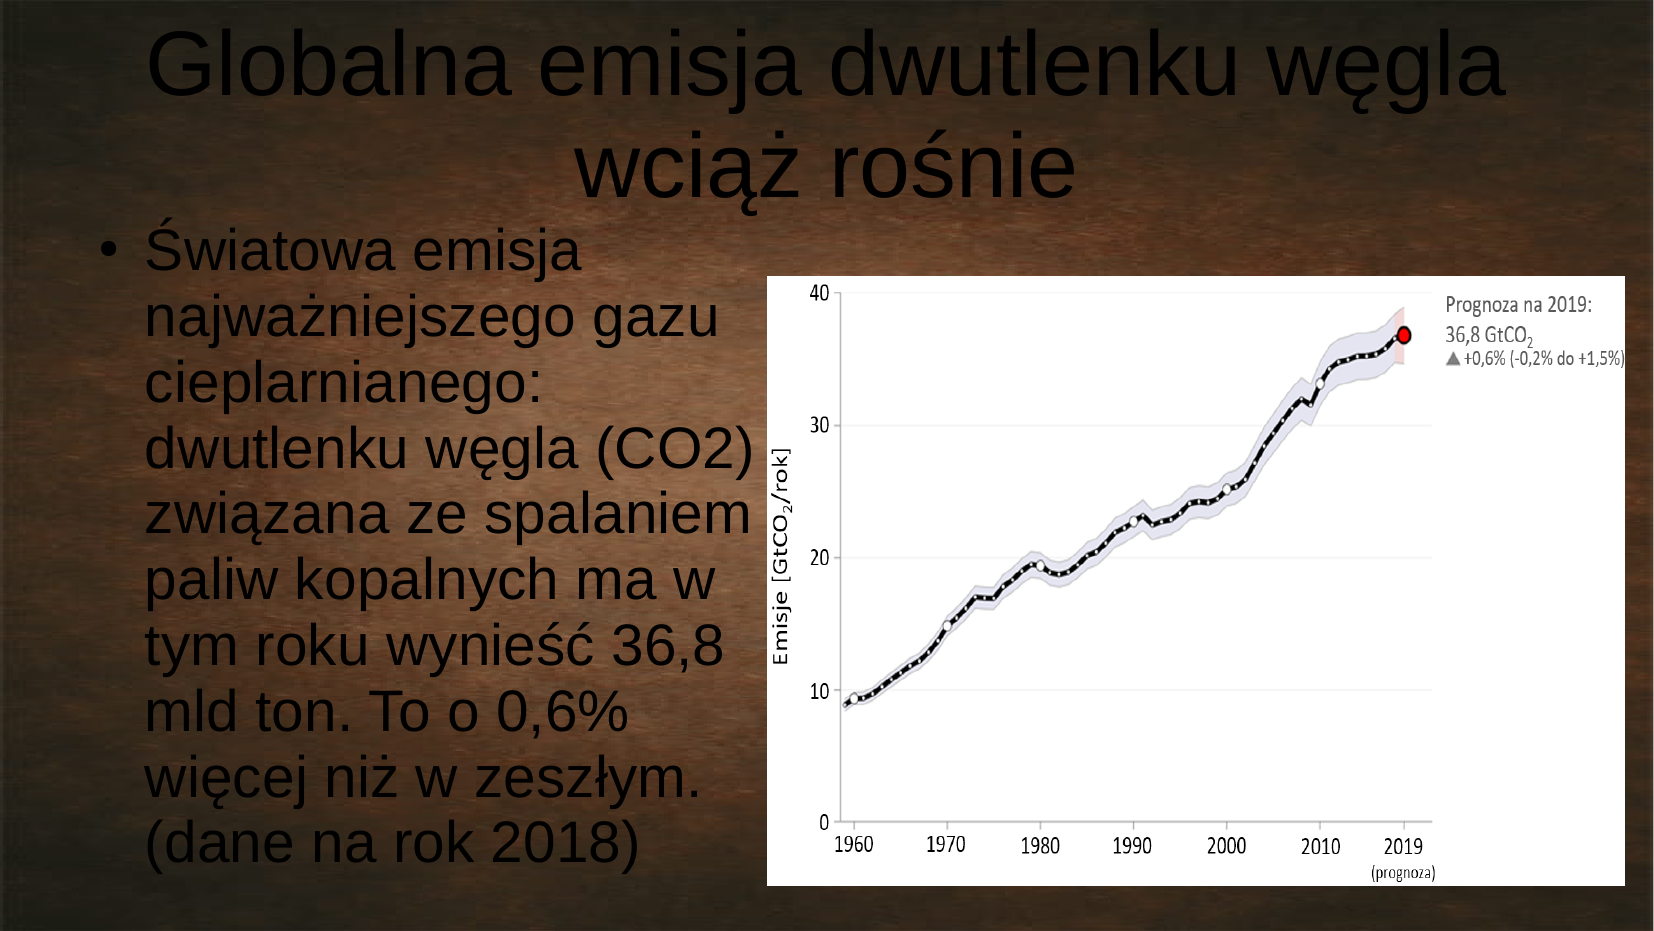

# Globalna emisja dwutlenku węgla wciąż rośnie
Światowa emisja najważniejszego gazu cieplarnianego: dwutlenku węgla (CO2) związana ze spalaniem paliw kopalnych ma w tym roku wynieść 36,8 mld ton. To o 0,6% więcej niż w zeszłym.(dane na rok 2018)